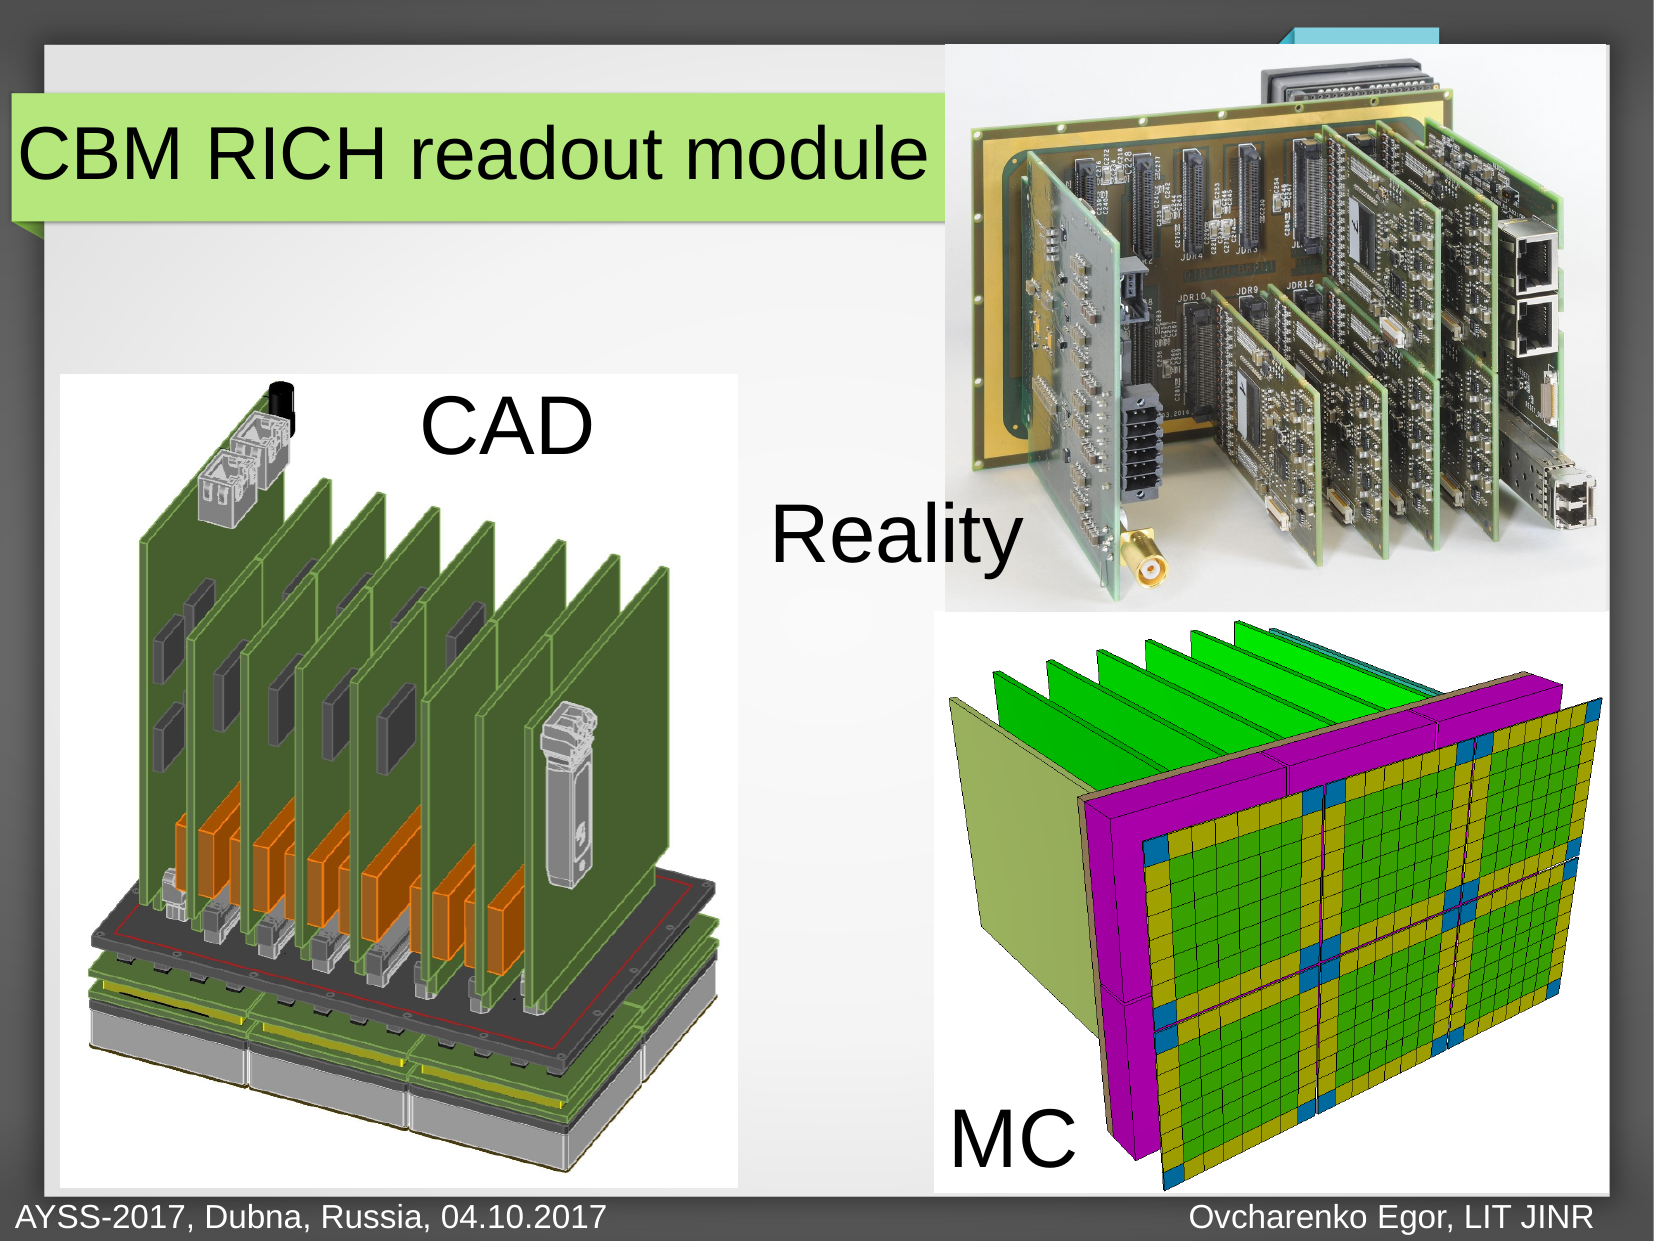

# CBM RICH readout module
CAD
Reality
MC
AYSS-2017, Dubna, Russia, 04.10.2017 Ovcharenko Egor, LIT JINR